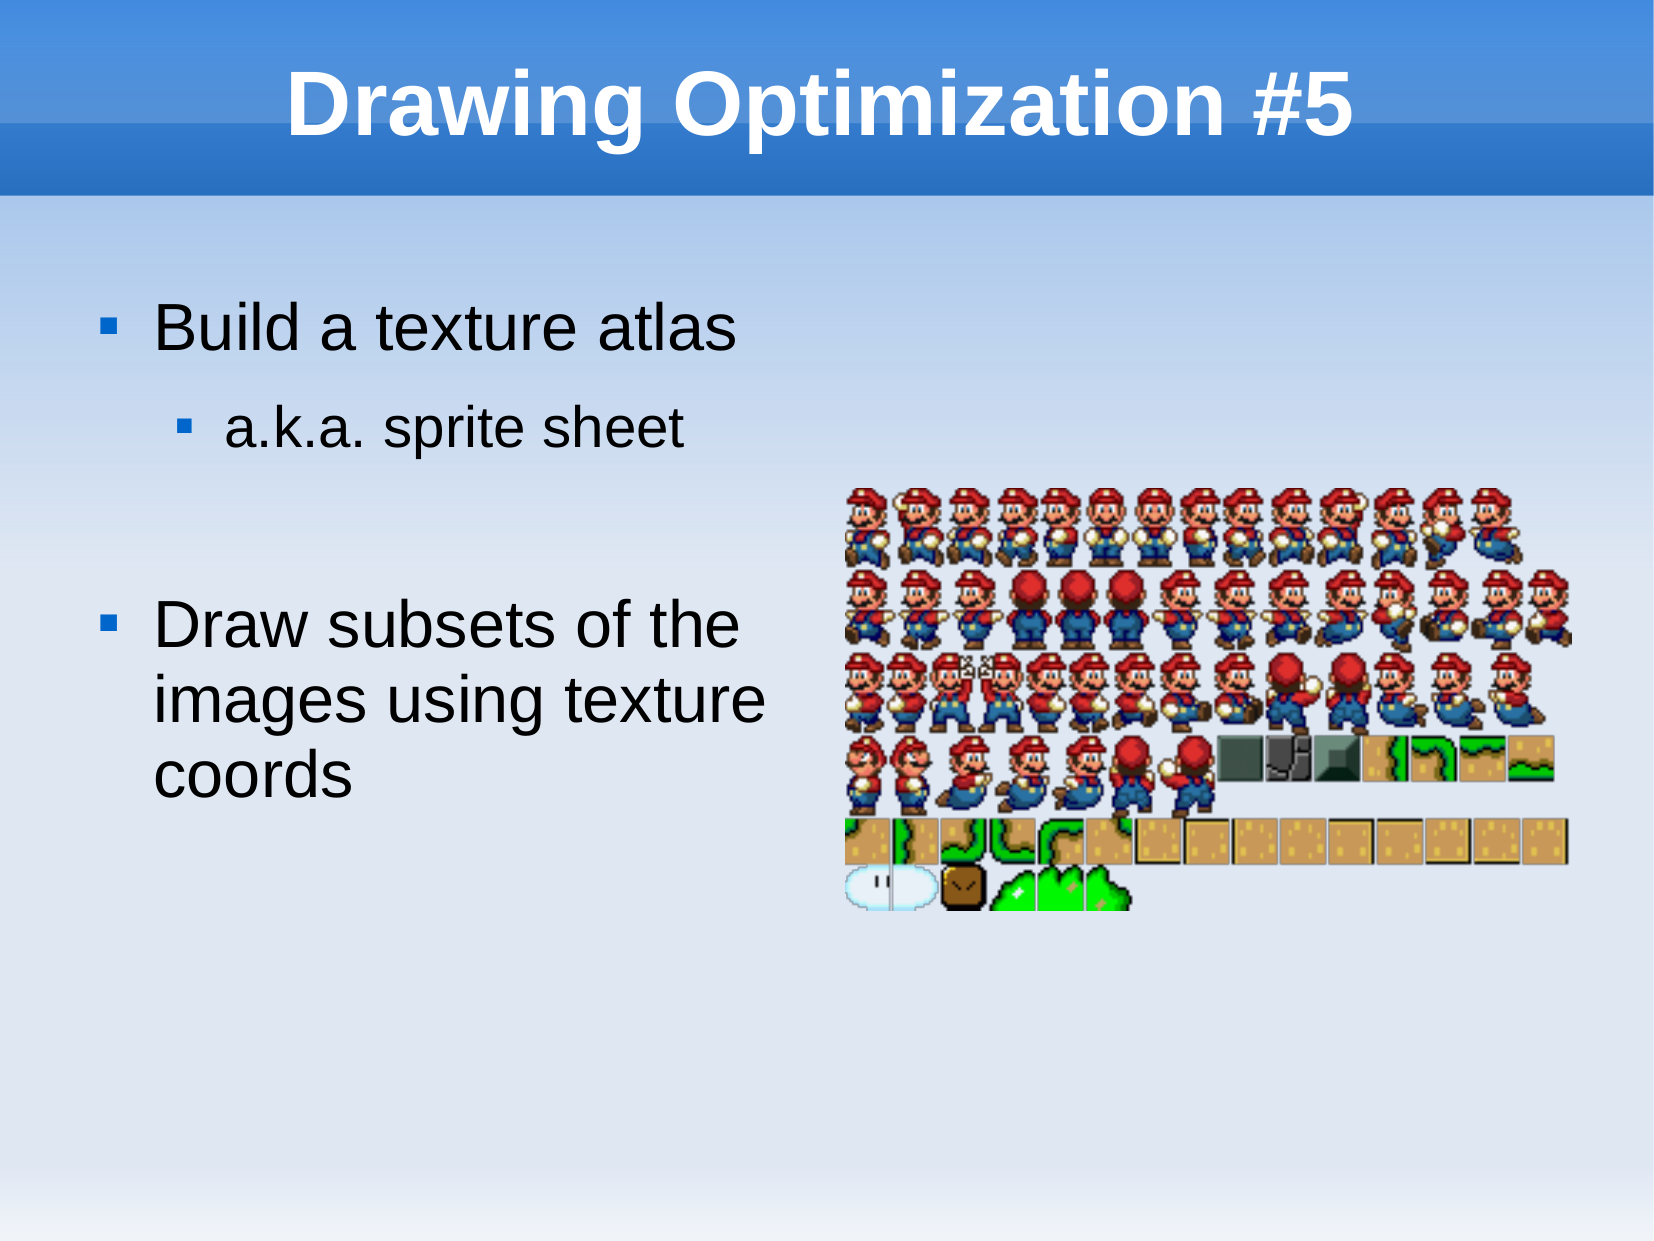

# Drawing Optimization #5
Build a texture atlas
a.k.a. sprite sheet
Draw subsets of the images using texture coords